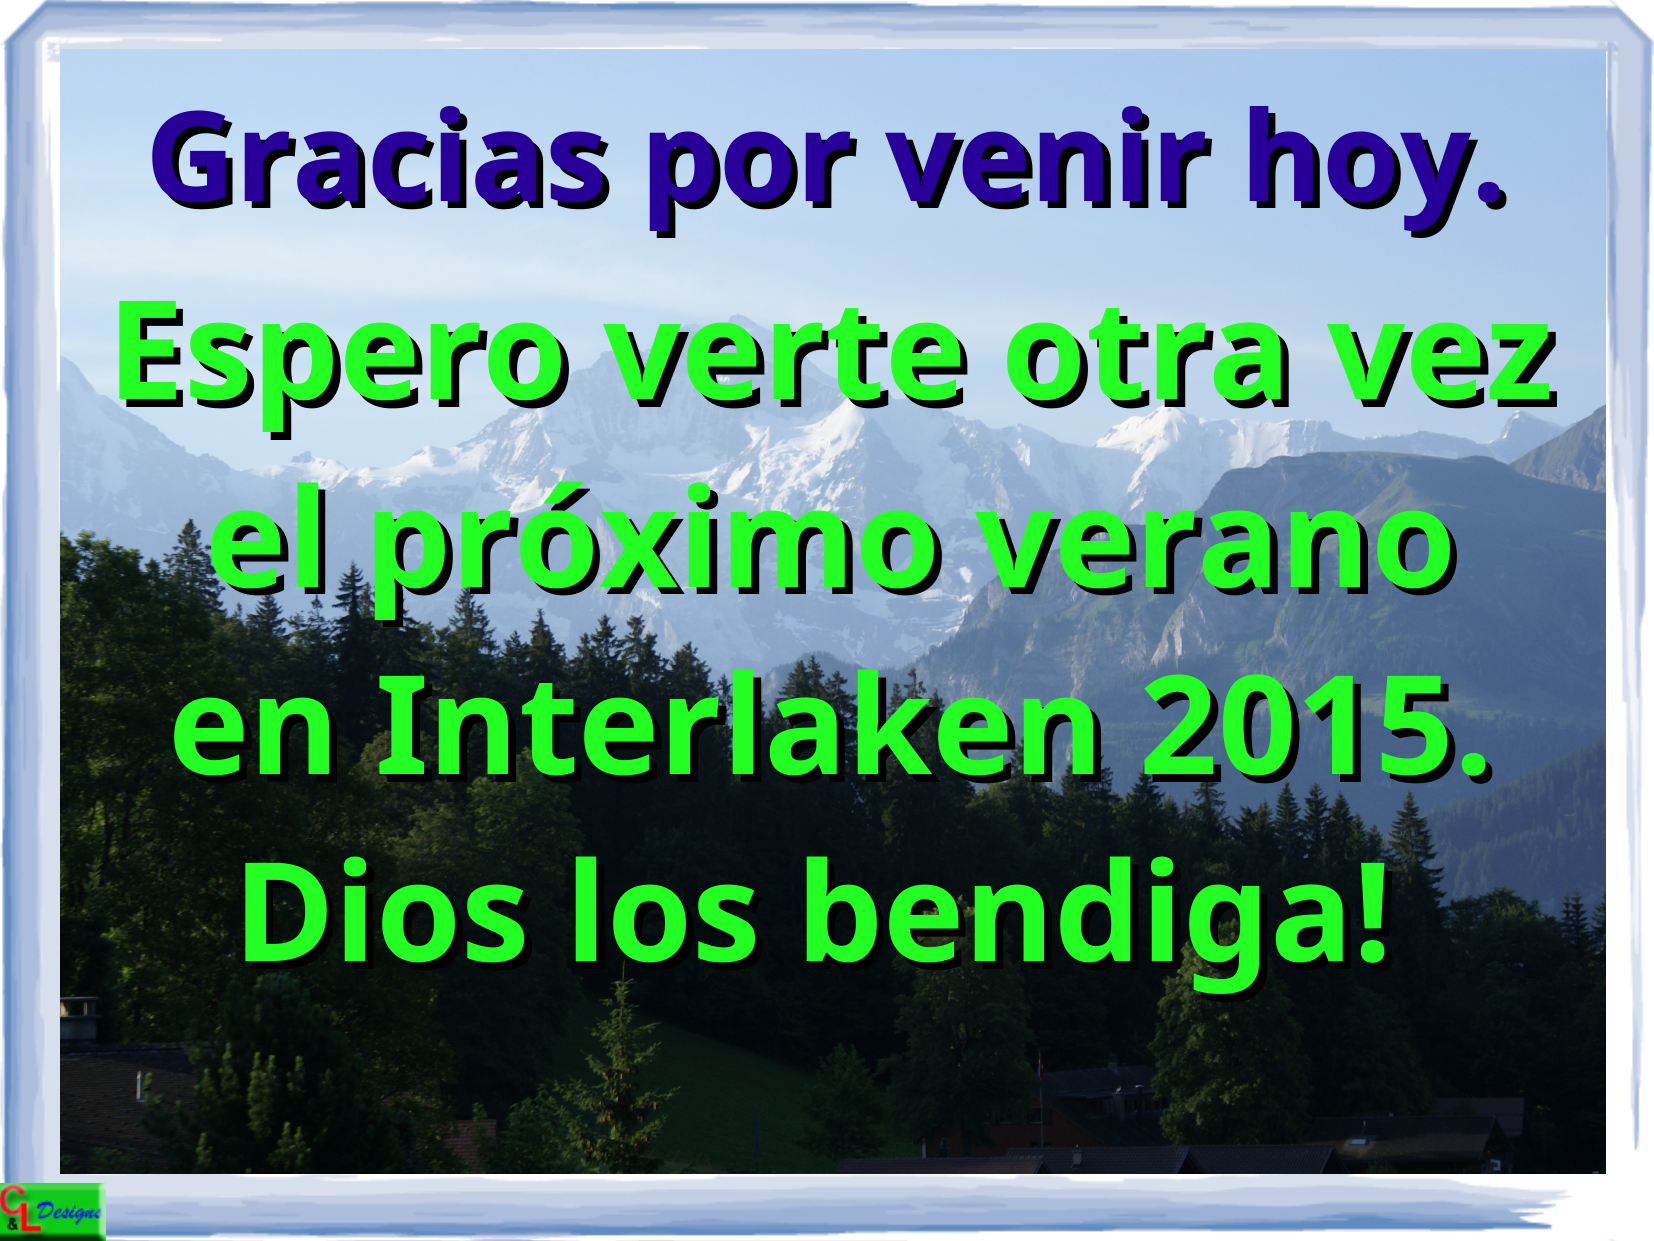

Espero verte otra vez el próximo verano en Interlaken 2015. Dios los bendiga!
# Gracias por venir hoy.